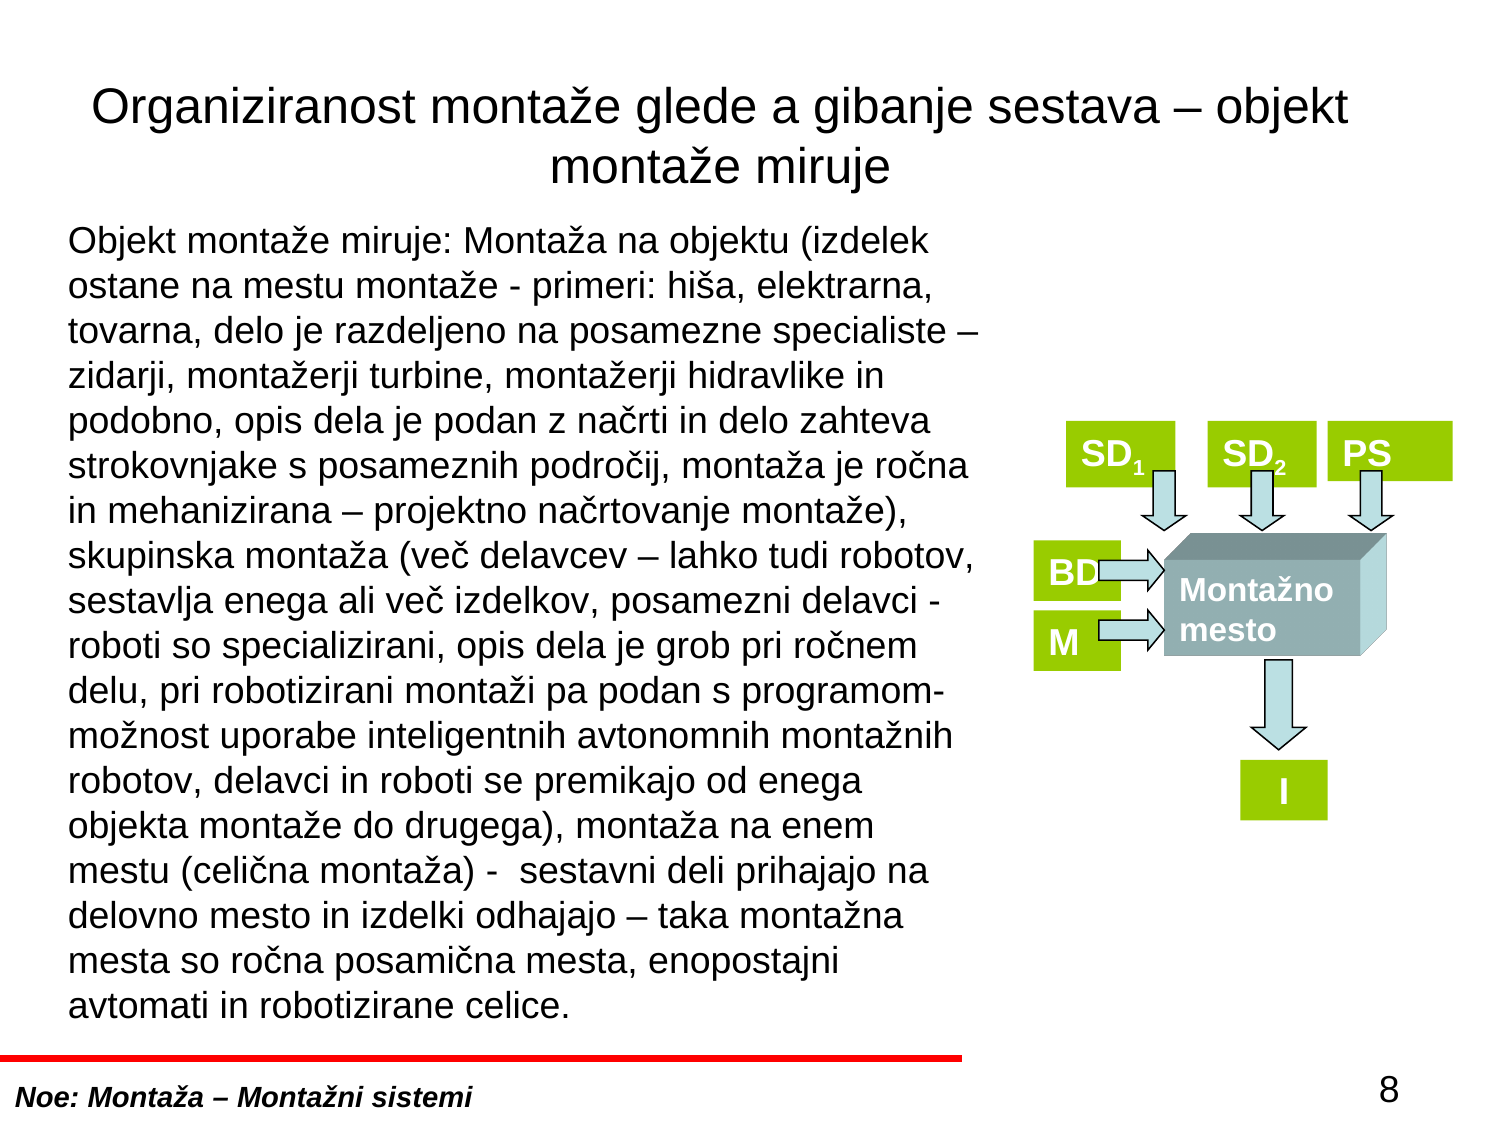

Organiziranost montaže glede a gibanje sestava – objekt montaže miruje
Objekt montaže miruje: Montaža na objektu (izdelek ostane na mestu montaže - primeri: hiša, elektrarna, tovarna, delo je razdeljeno na posamezne specialiste – zidarji, montažerji turbine, montažerji hidravlike in podobno, opis dela je podan z načrti in delo zahteva strokovnjake s posameznih področij, montaža je ročna in mehanizirana – projektno načrtovanje montaže), skupinska montaža (več delavcev – lahko tudi robotov, sestavlja enega ali več izdelkov, posamezni delavci - roboti so specializirani, opis dela je grob pri ročnem delu, pri robotizirani montaži pa podan s programom- možnost uporabe inteligentnih avtonomnih montažnih robotov, delavci in roboti se premikajo od enega objekta montaže do drugega), montaža na enem mestu (celična montaža) - sestavni deli prihajajo na delovno mesto in izdelki odhajajo – taka montažna mesta so ročna posamična mesta, enopostajni avtomati in robotizirane celice.
SD1
SD2
PS
BD
Montažno mesto
M
I
8